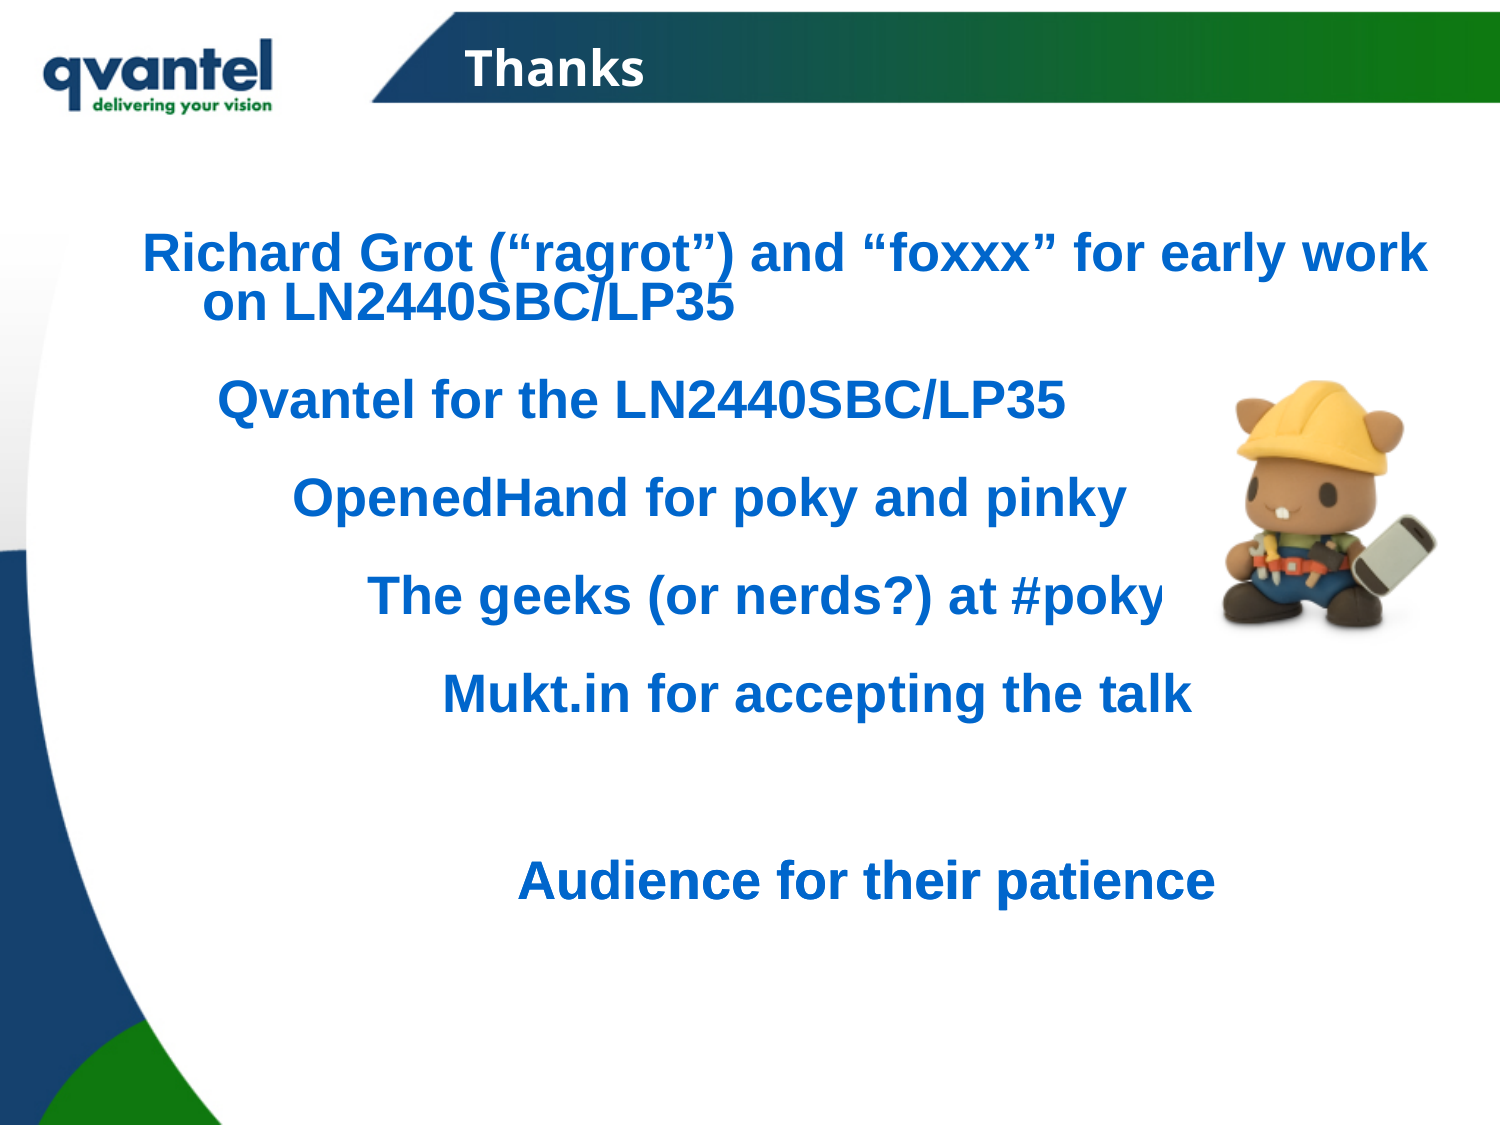

# Thanks
 Richard Grot (“ragrot”) and “foxxx” for early work 		on LN2440SBC/LP35
 Qvantel for the LN2440SBC/LP35
 OpenedHand for poky and pinky
 The geeks (or nerds?) at #poky
 Mukt.in for accepting the talk
 Audience for their patience
 Audience for their patience
© 2007 Qvantel Oy - http://www.qvantel.com